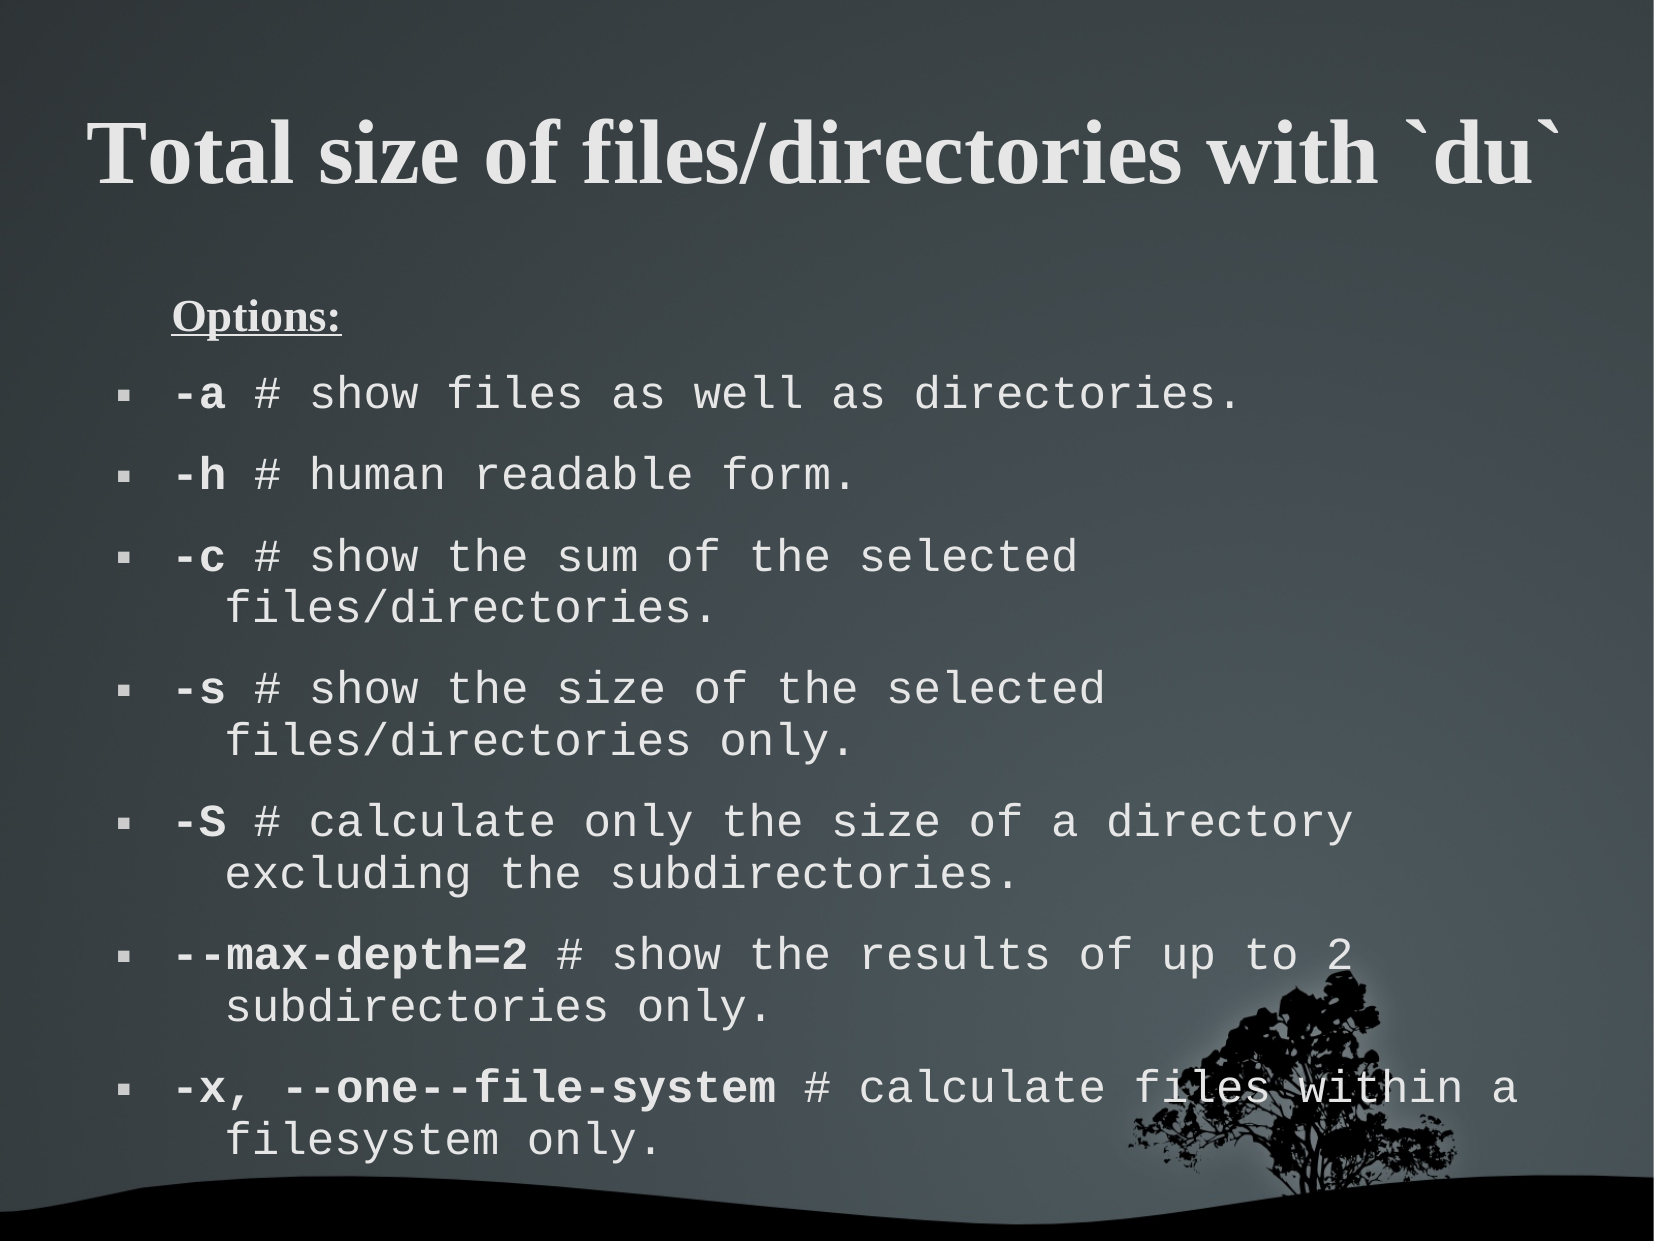

Total size of files/directories with `du`
# Options:
-a # show files as well as directories.
-h # human readable form.
-c # show the sum of the selected files/directories.
-s # show the size of the selected files/directories only.
-S # calculate only the size of a directory excluding the subdirectories.
--max-depth=2 # show the results of up to 2 subdirectories only.
-x, --one--file-system # calculate files within a filesystem only.